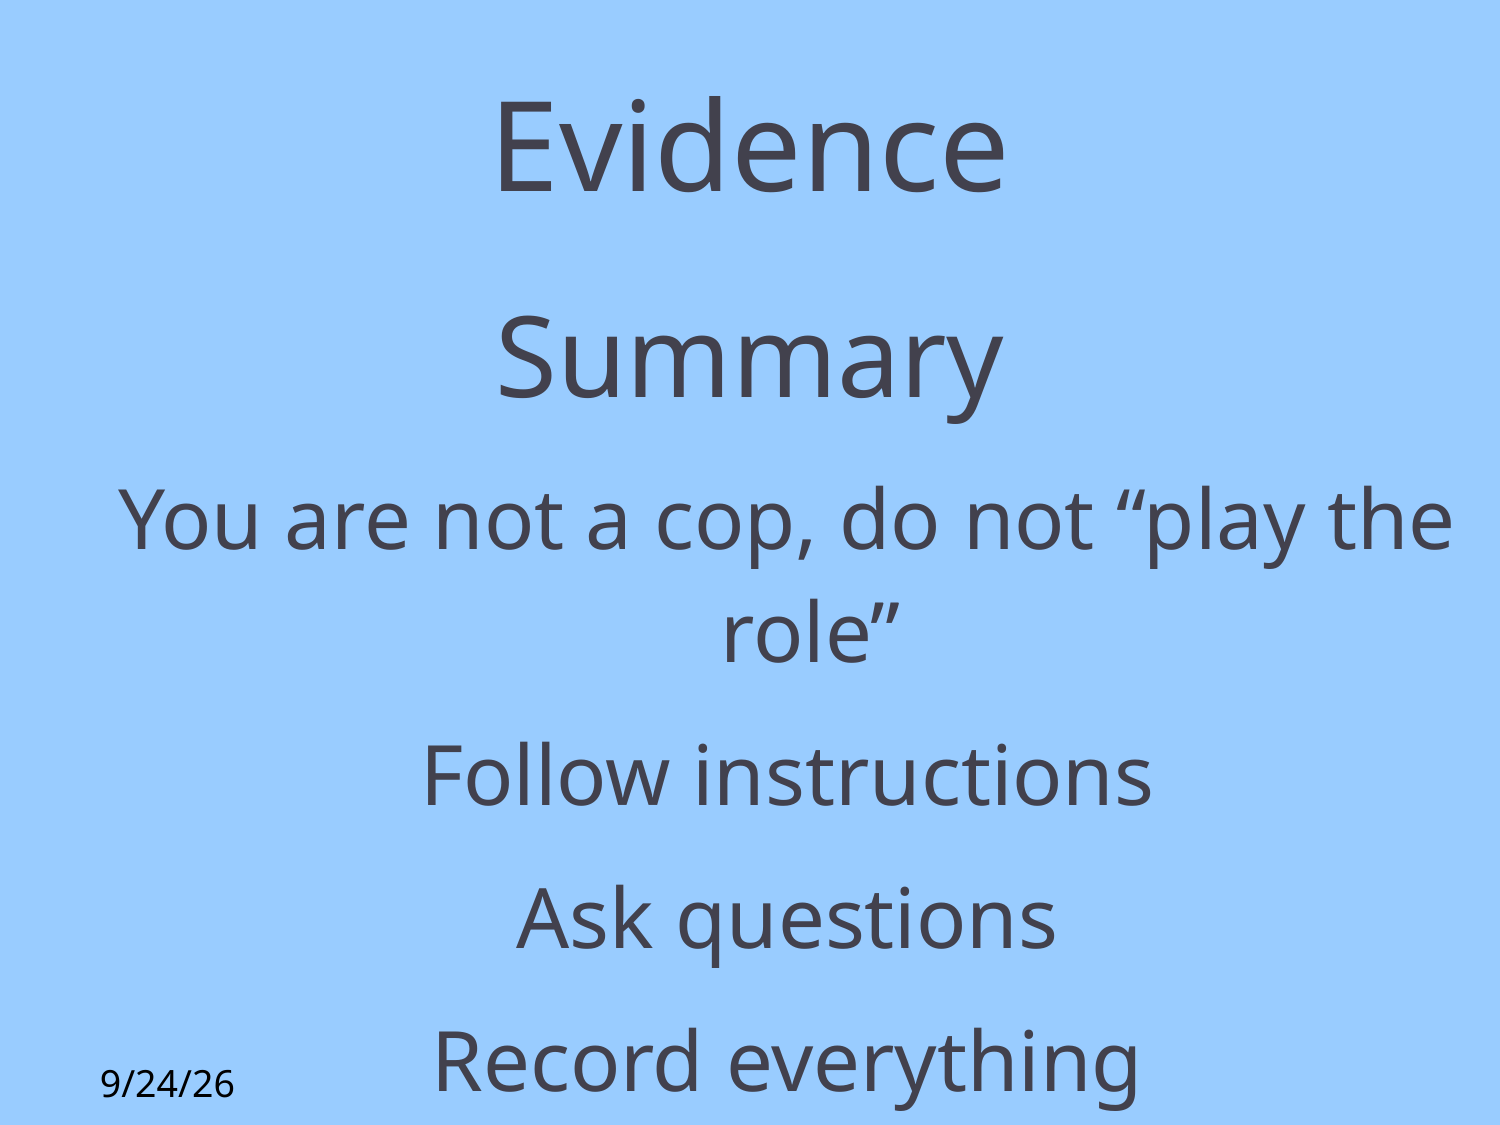

# Evidence
Summary
You are not a cop, do not “play the role”
Follow instructions
Ask questions
Record everything